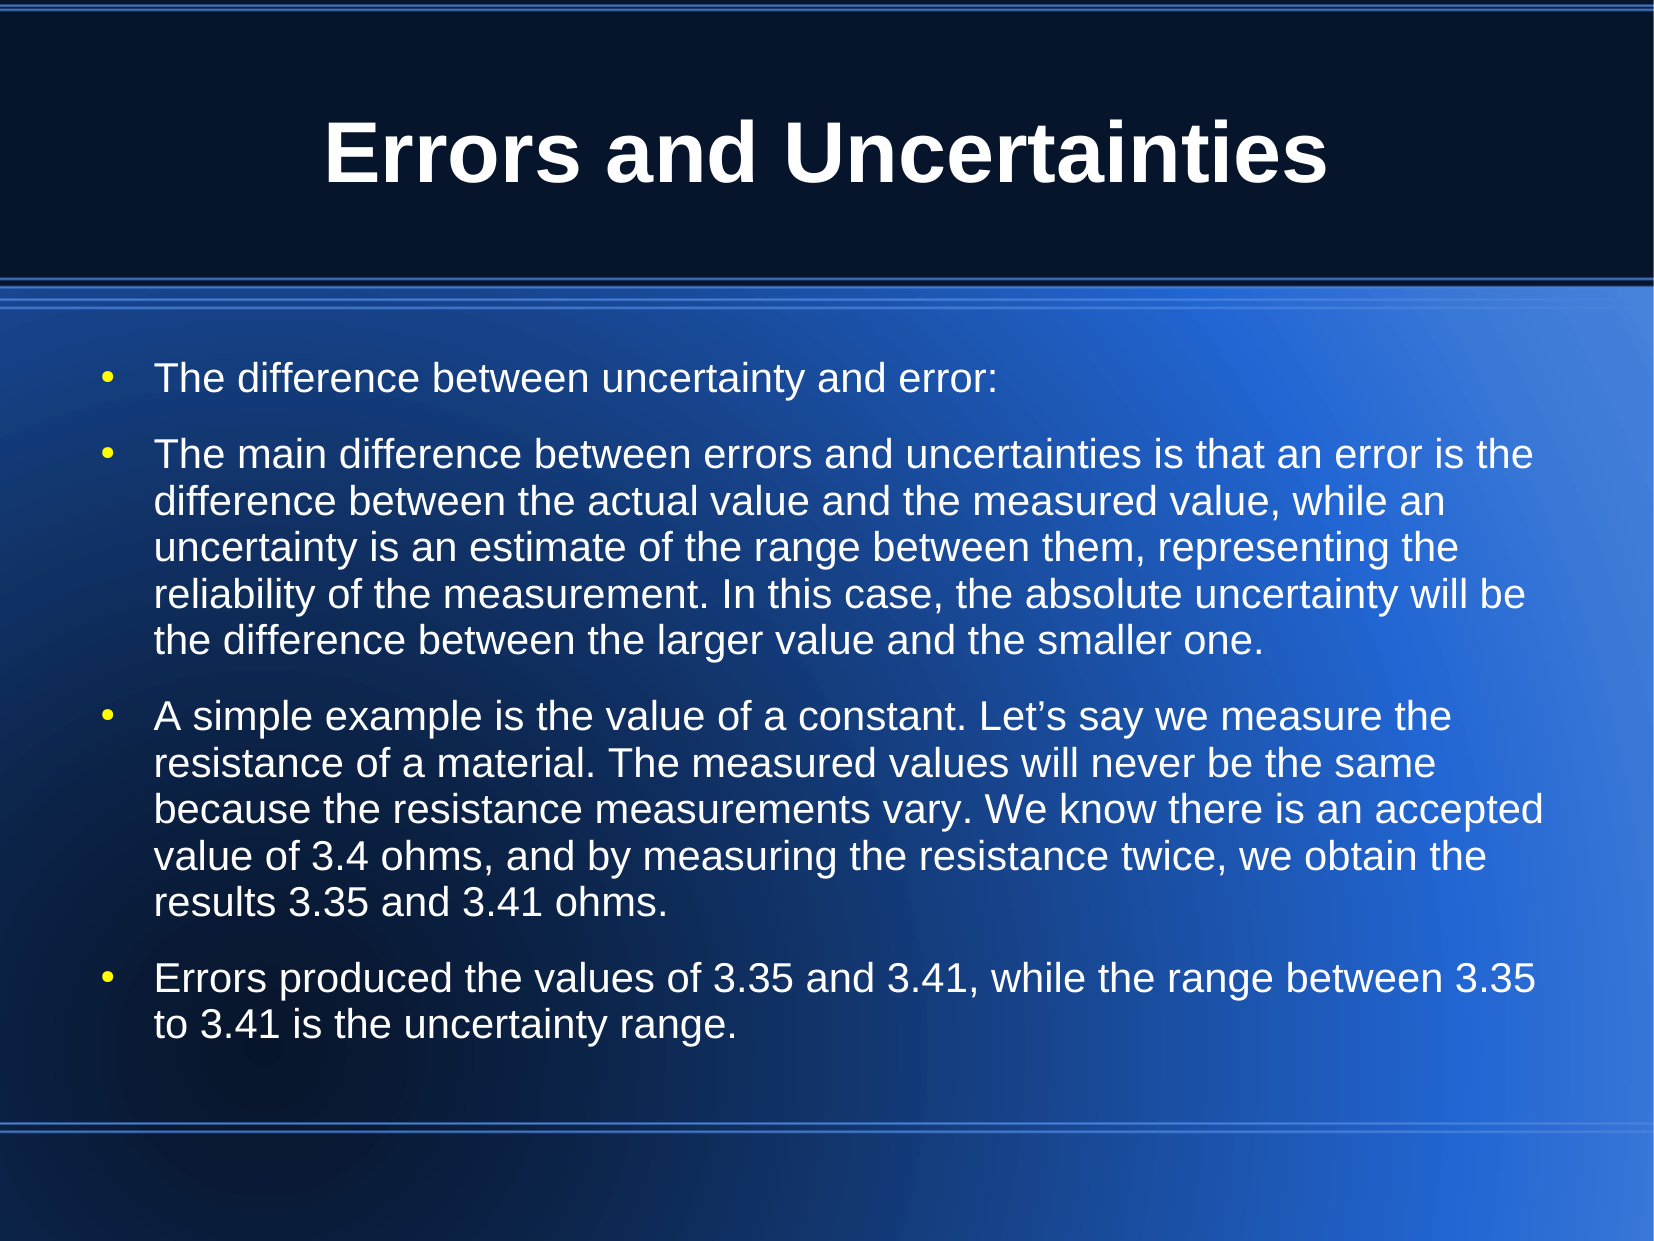

# Errors and Uncertainties
The difference between uncertainty and error:
The main difference between errors and uncertainties is that an error is the difference between the actual value and the measured value, while an uncertainty is an estimate of the range between them, representing the reliability of the measurement. In this case, the absolute uncertainty will be the difference between the larger value and the smaller one.
A simple example is the value of a constant. Let’s say we measure the resistance of a material. The measured values will never be the same because the resistance measurements vary. We know there is an accepted value of 3.4 ohms, and by measuring the resistance twice, we obtain the results 3.35 and 3.41 ohms.
Errors produced the values of 3.35 and 3.41, while the range between 3.35 to 3.41 is the uncertainty range.